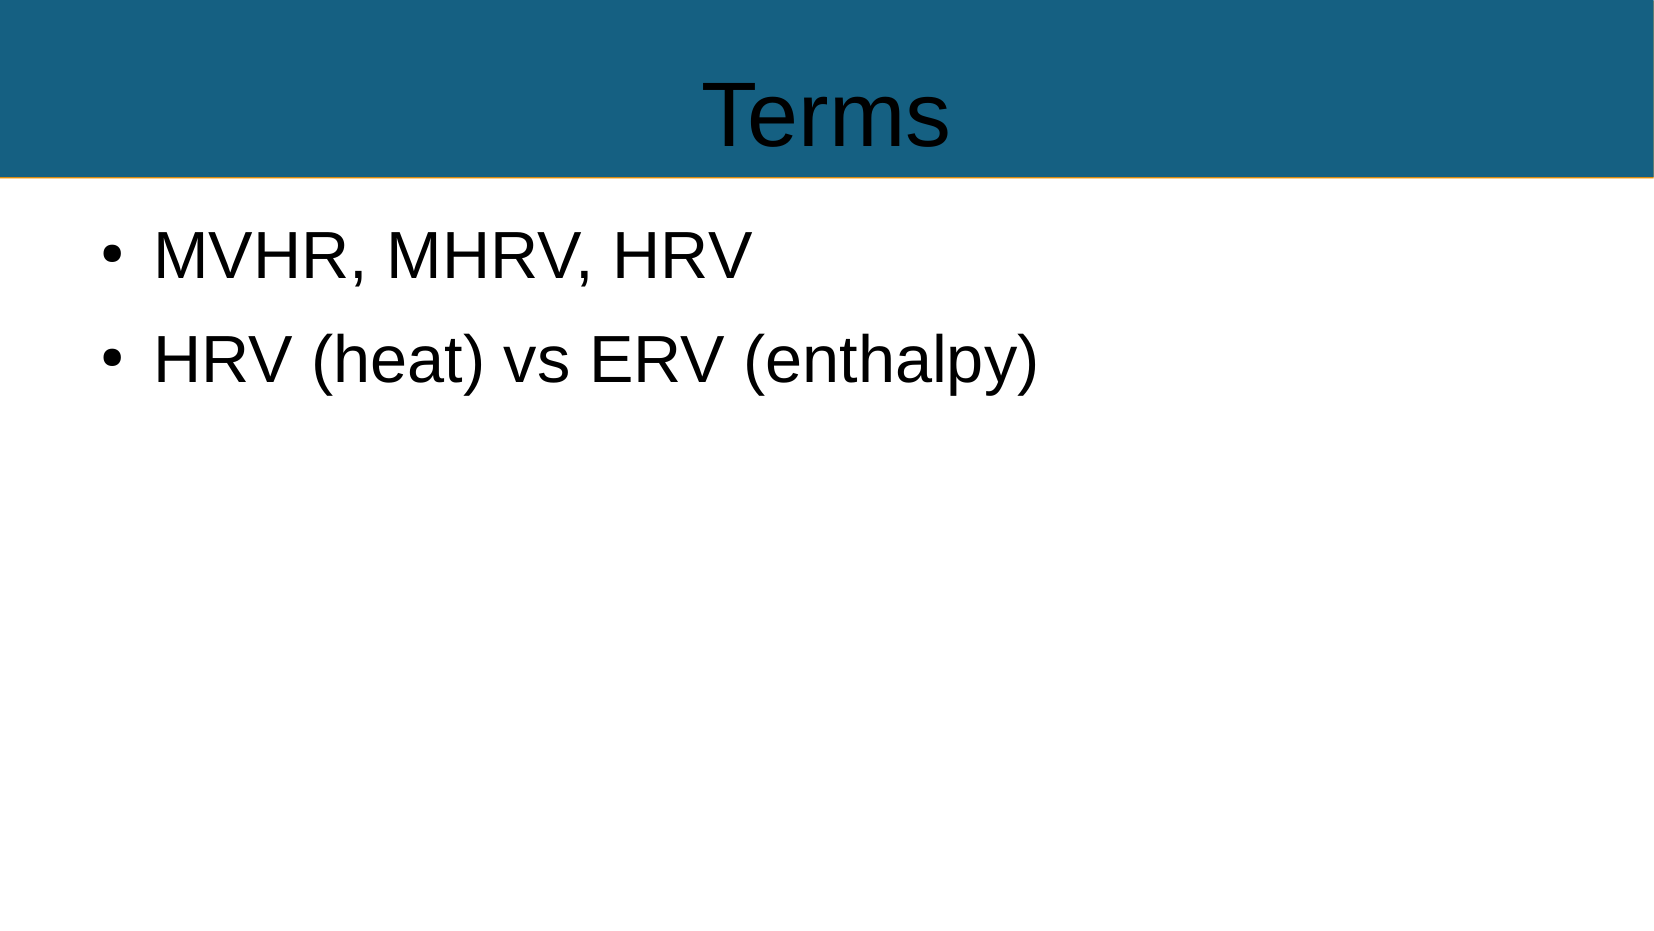

# Terms
MVHR, MHRV, HRV
HRV (heat) vs ERV (enthalpy)